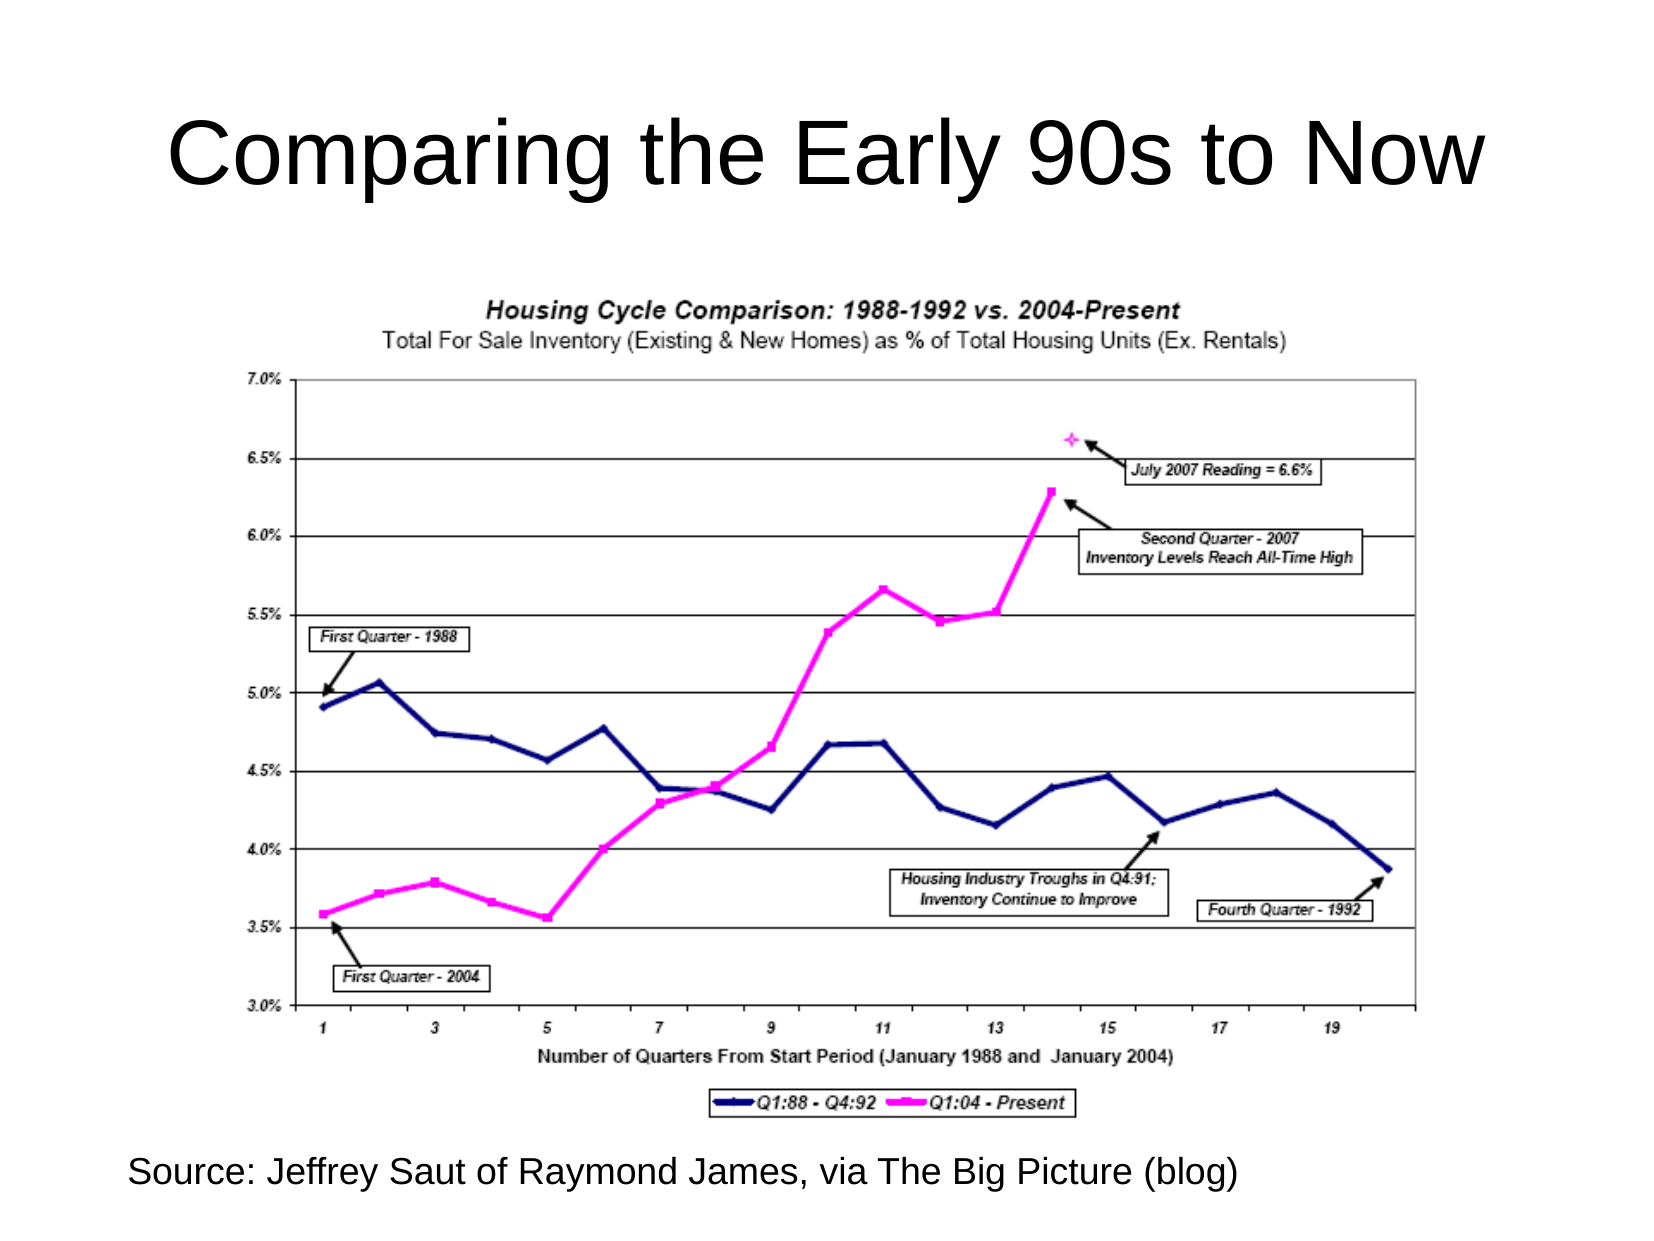

# Comparing the Early 90s to Now
Source: Jeffrey Saut of Raymond James, via The Big Picture (blog)